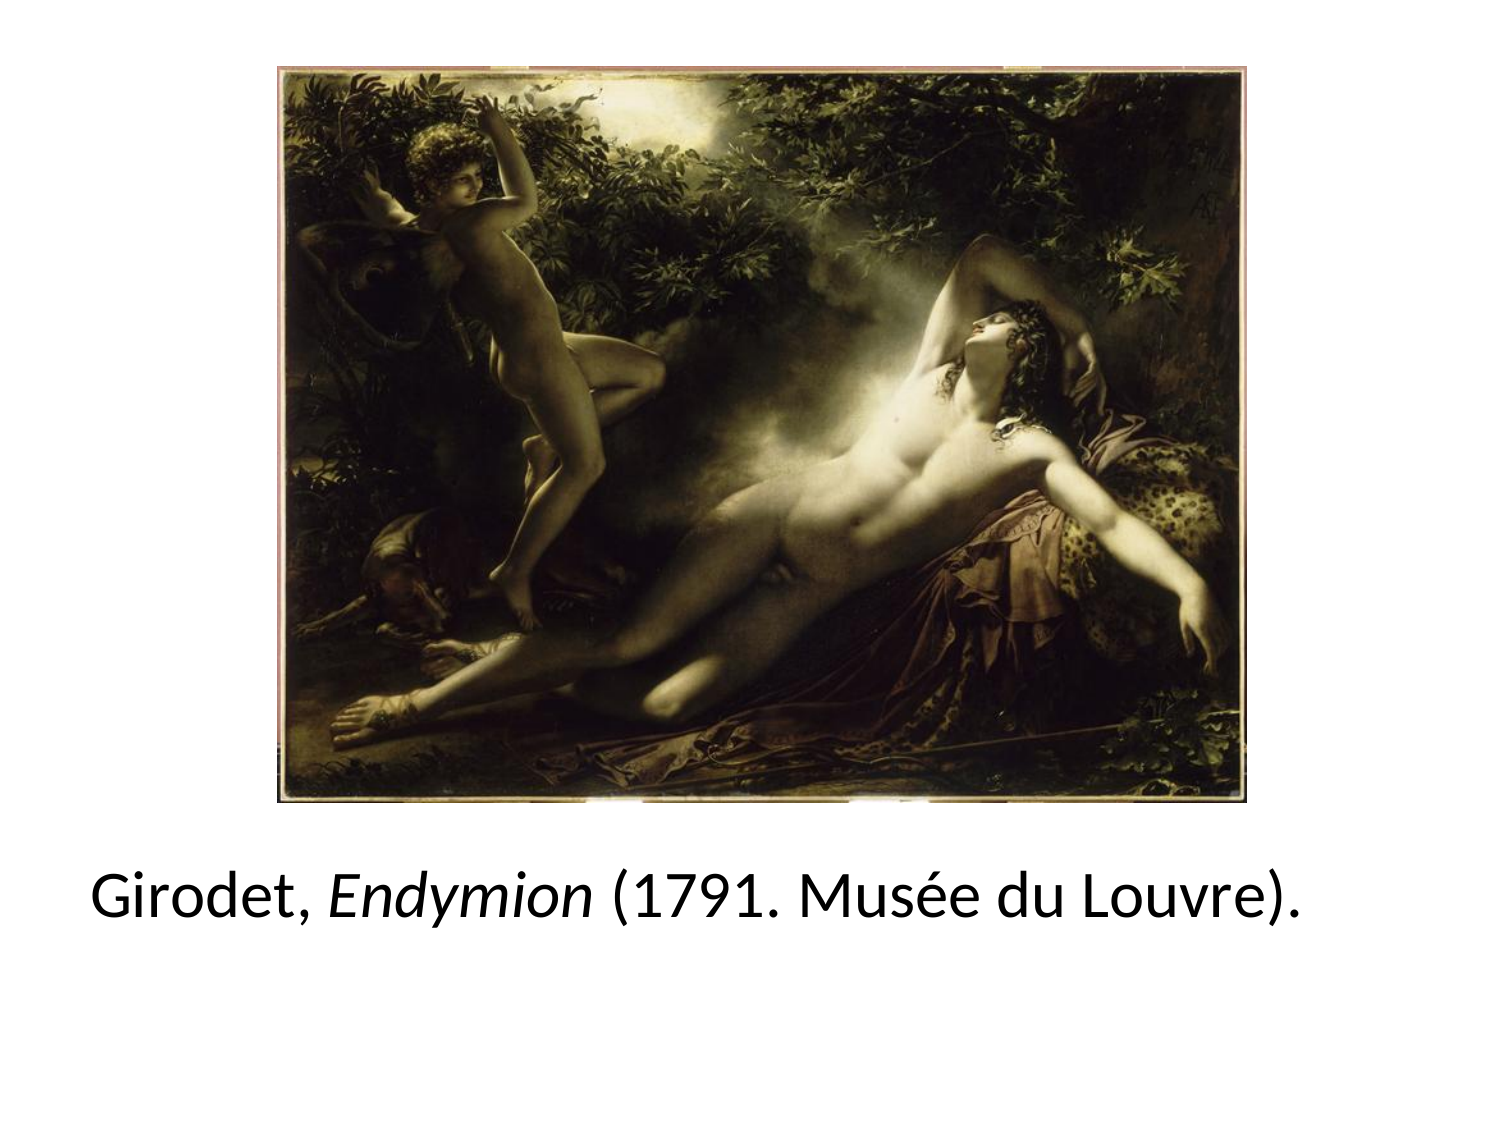

#
Girodet, Endymion (1791. Musée du Louvre).